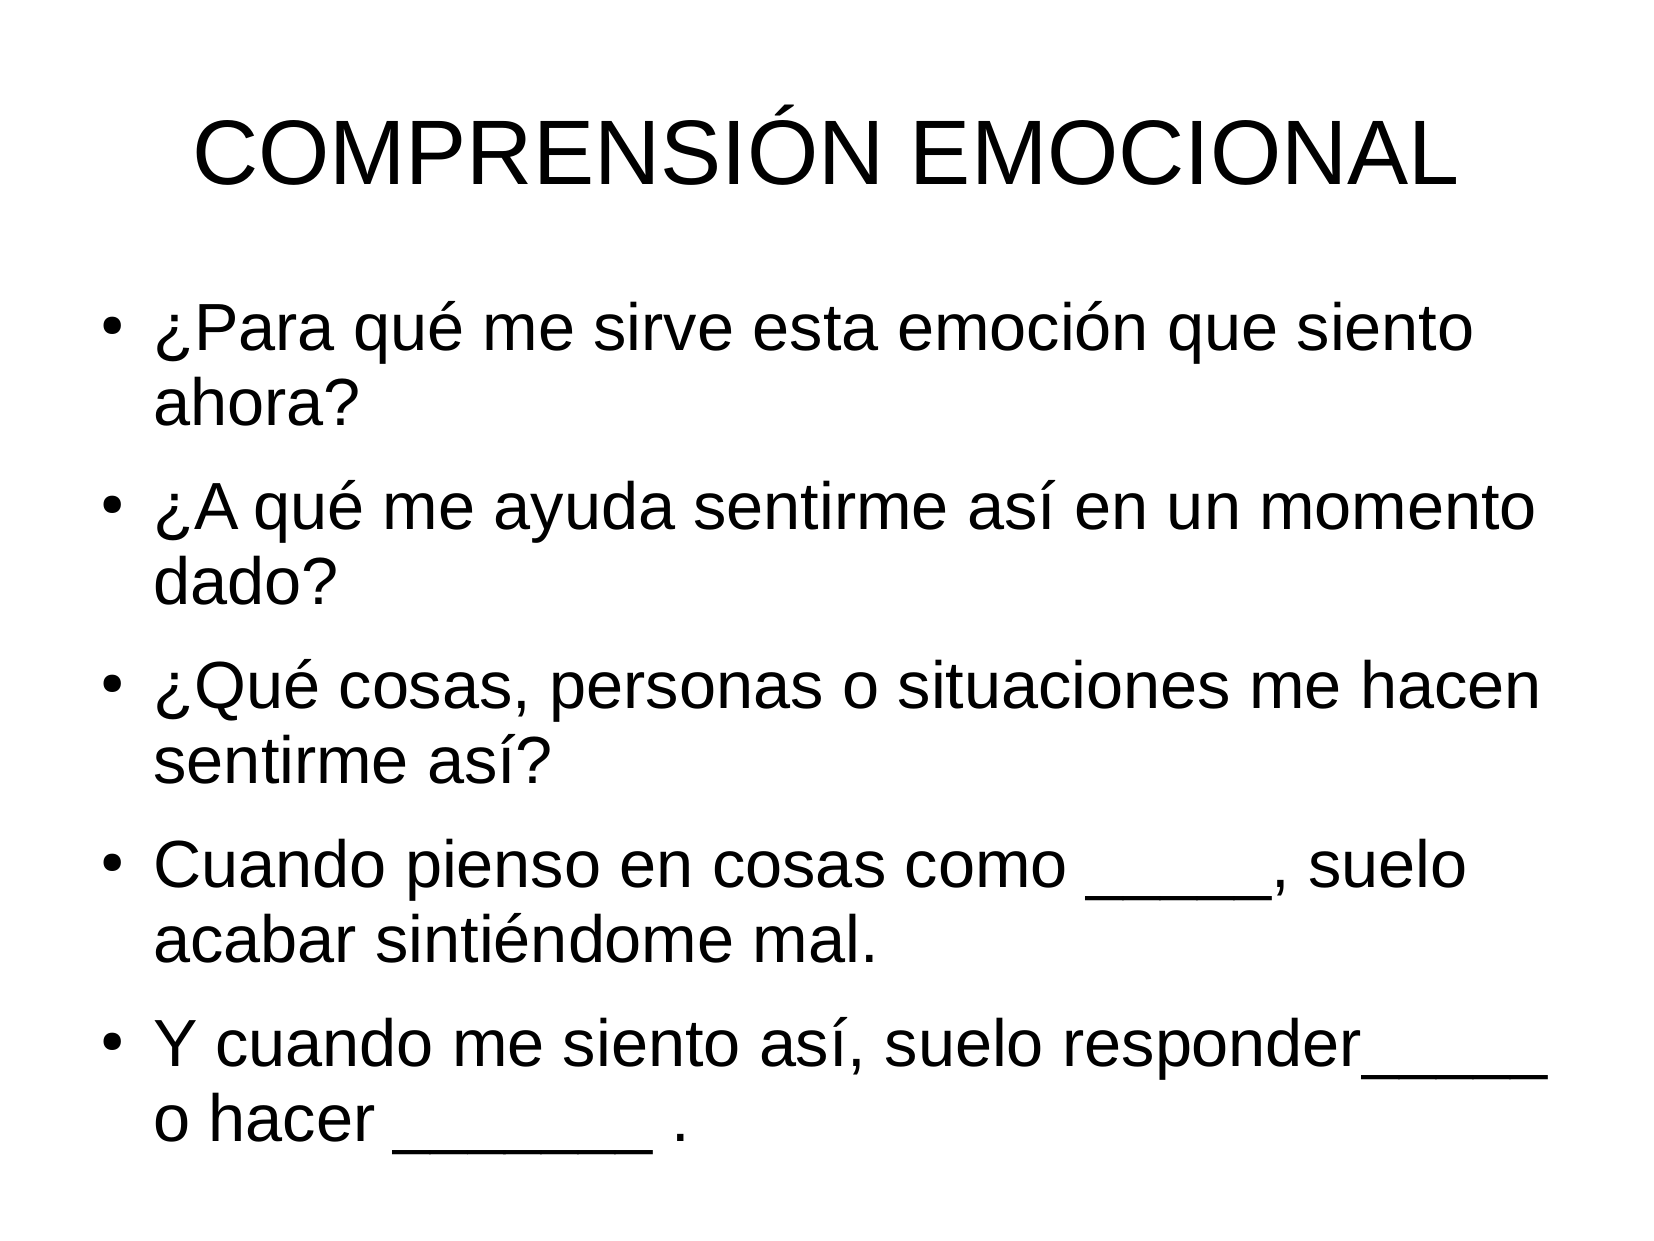

# COMPRENSIÓN EMOCIONAL
¿Para qué me sirve esta emoción que siento ahora?
¿A qué me ayuda sentirme así en un momento dado?
¿Qué cosas, personas o situaciones me hacen sentirme así?
Cuando pienso en cosas como _____, suelo acabar sintiéndome mal.
Y cuando me siento así, suelo responder_____ o hacer _______ .